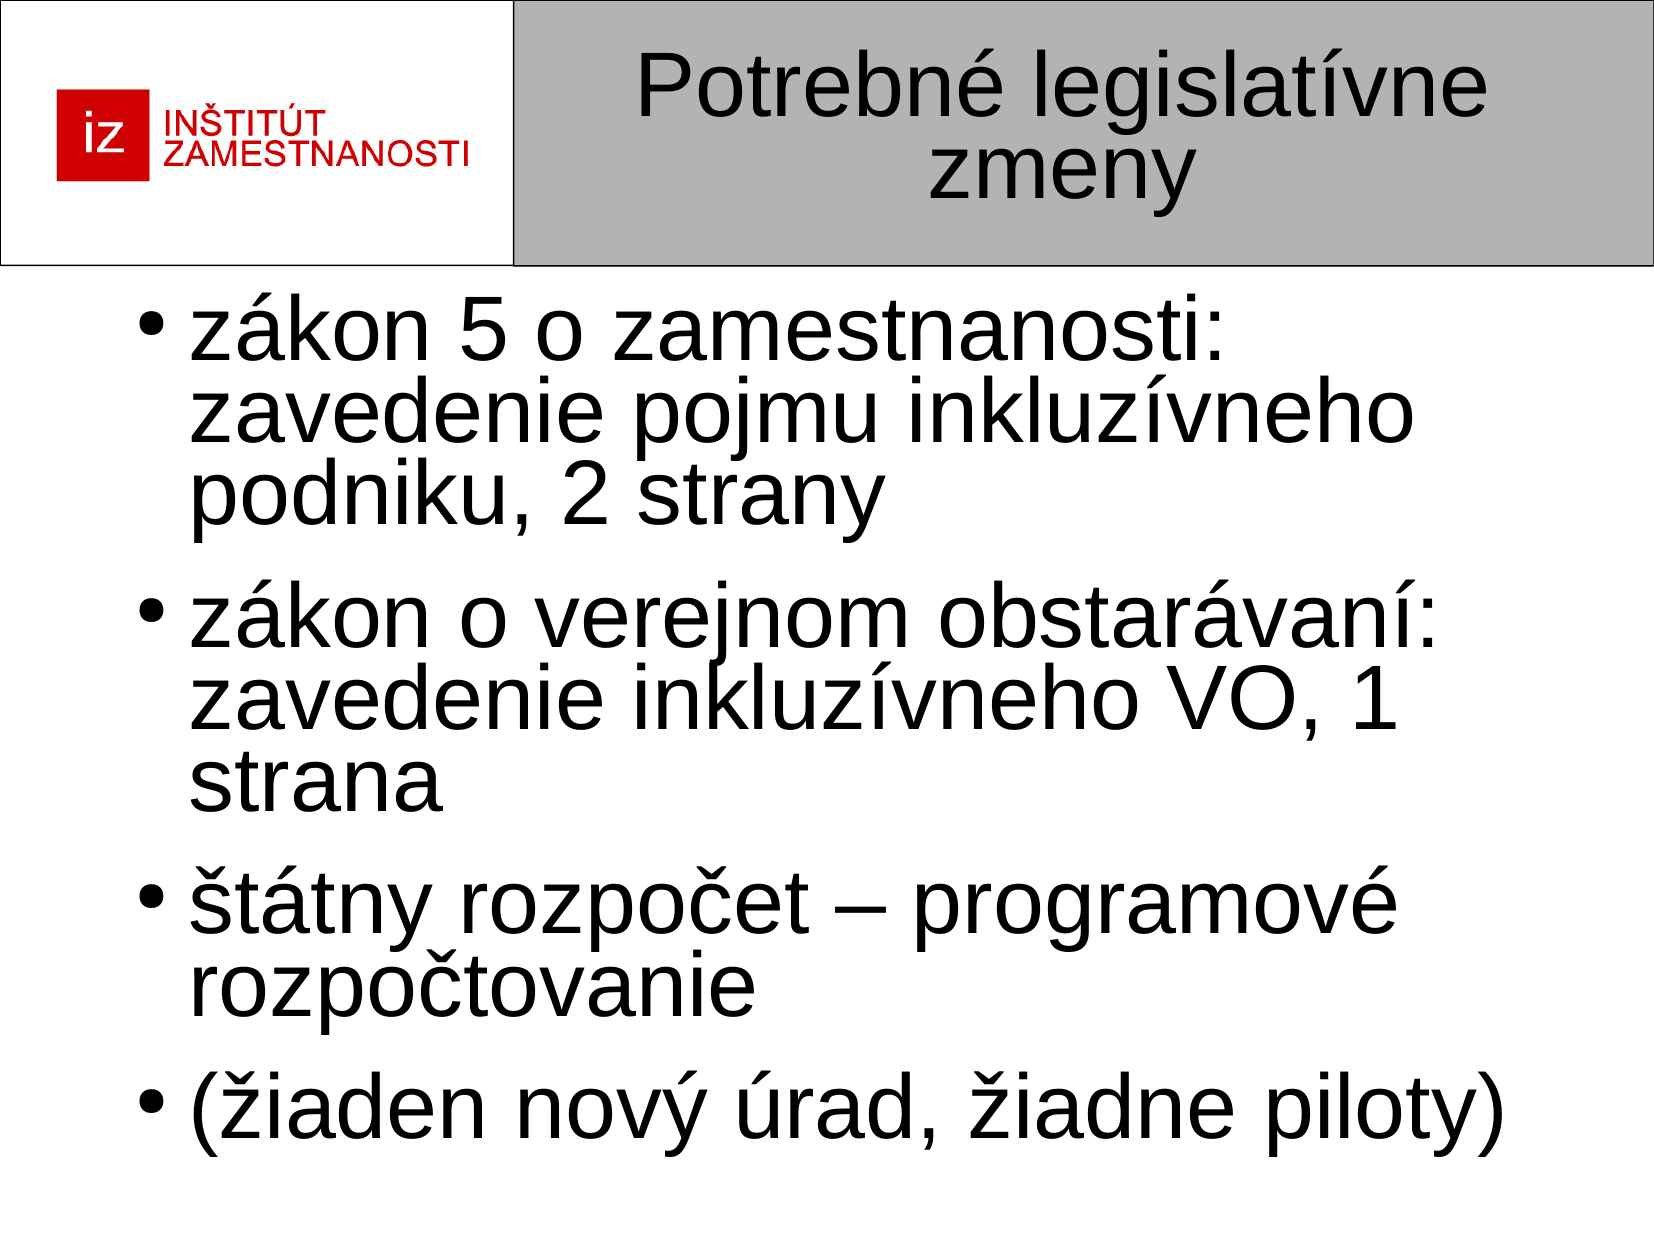

# Potrebné legislatívne zmeny
zákon 5 o zamestnanosti: zavedenie pojmu inkluzívneho podniku, 2 strany
zákon o verejnom obstarávaní: zavedenie inkluzívneho VO, 1 strana
štátny rozpočet – programové rozpočtovanie
(žiaden nový úrad, žiadne piloty)